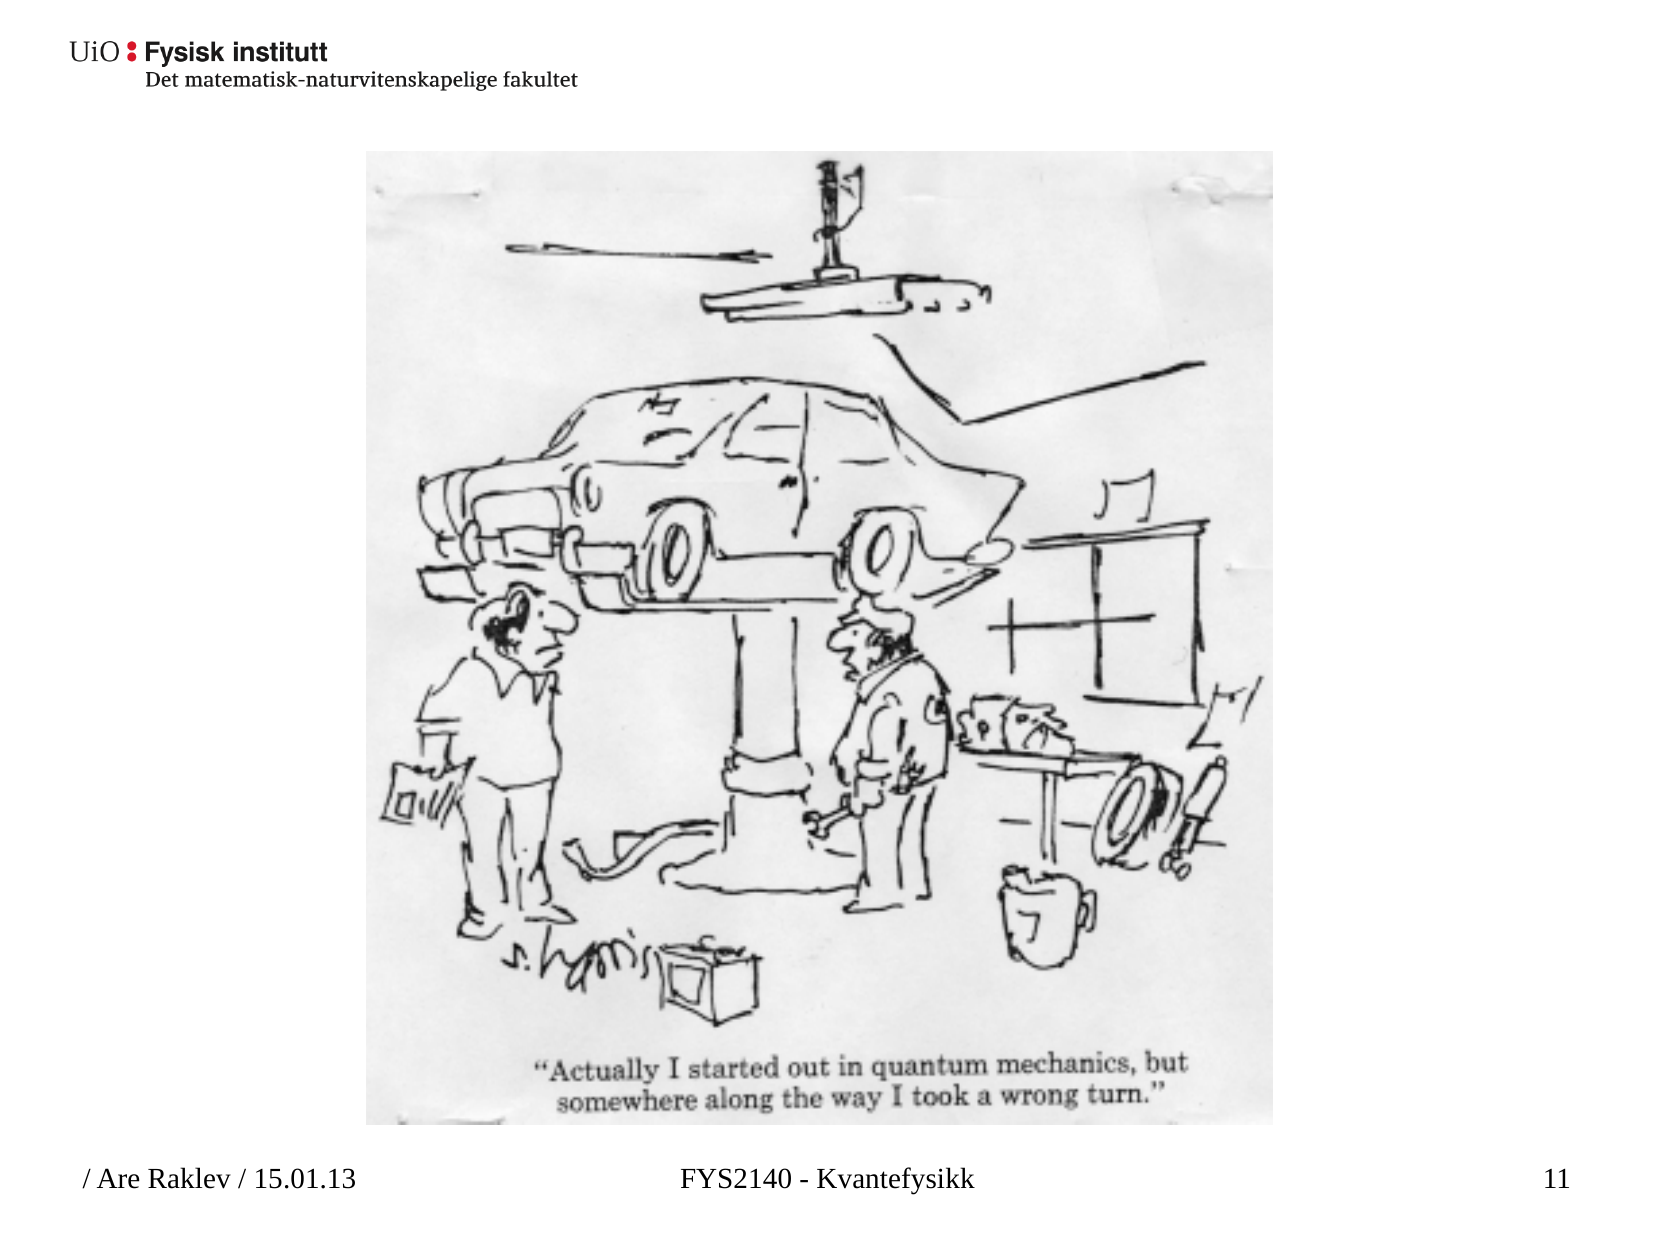

/ Are Raklev / 15.01.13
FYS2140 - Kvantefysikk
11